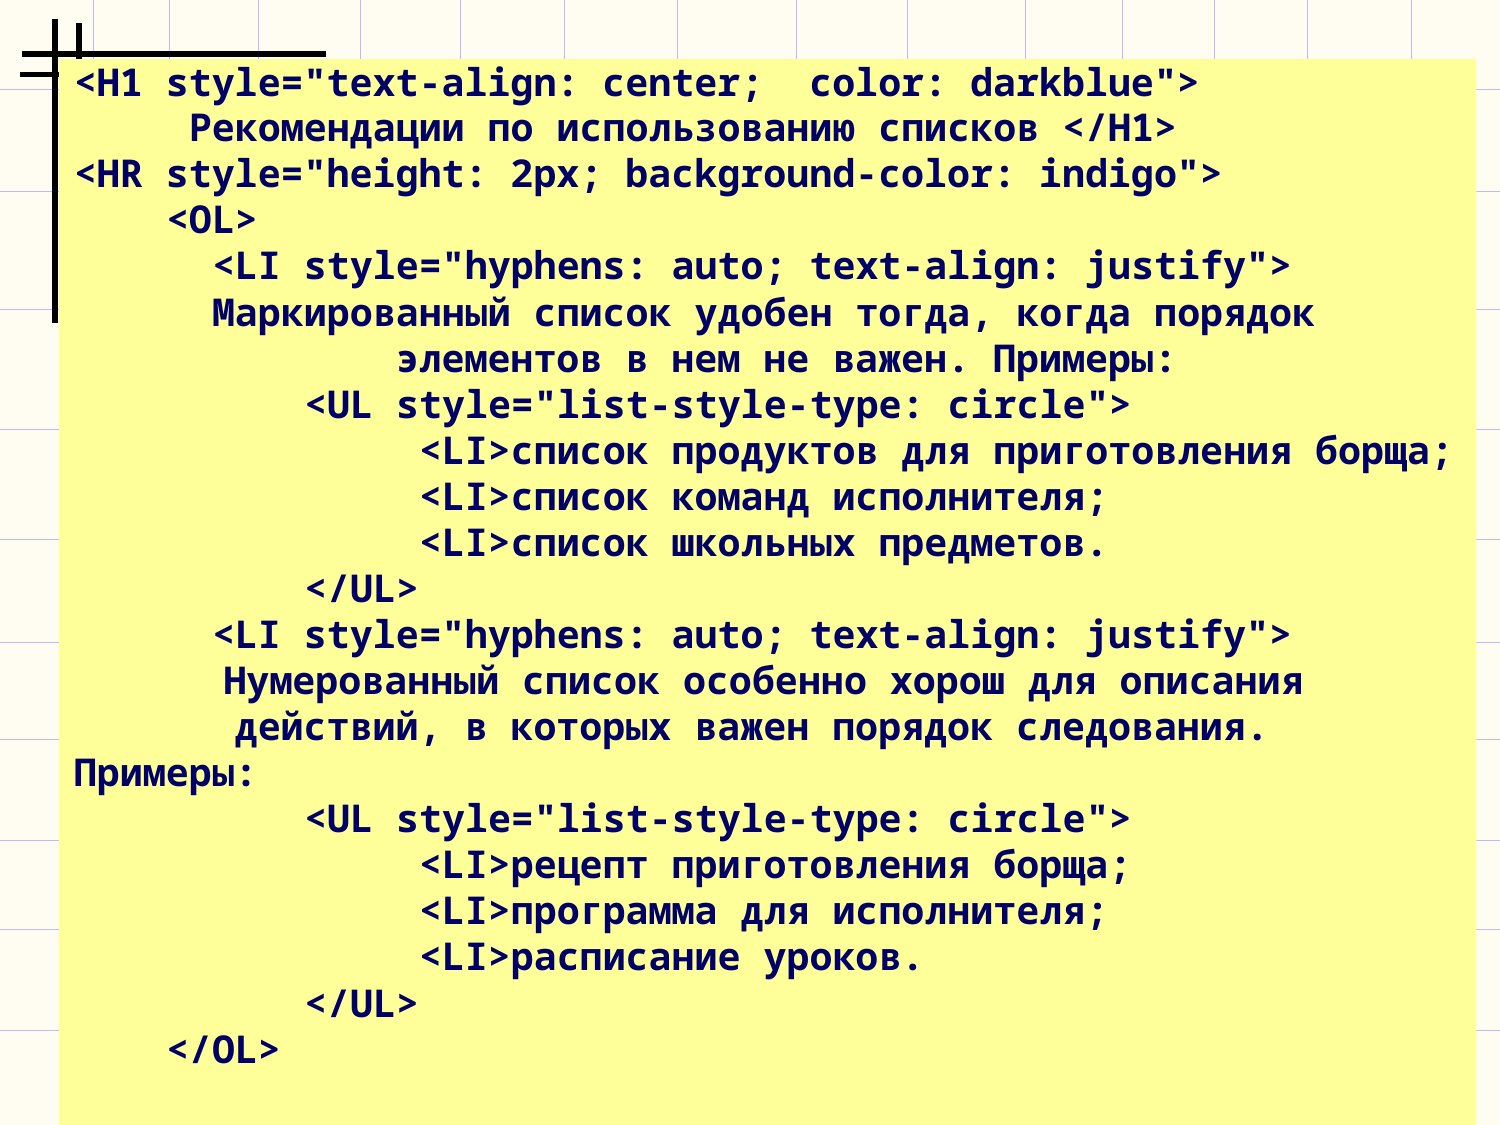

# <H1 style="text-align: center; color: darkblue">
 Рекомендации по использованию списков </H1>
<HR style="height: 2px; background-color: indigo">
 <OL>
 <LI style="hyphens: auto; text-align: justify">
 Маркированный список удобен тогда, когда порядок
 элементов в нем не важен. Примеры:
 <UL style="list-style-type: circle">
 <LI>список продуктов для приготовления борща;
 <LI>список команд исполнителя;
 <LI>список школьных предметов.
 </UL>
 <LI style="hyphens: auto; text-align: justify">
 Нумерованный список особенно хорош для описания
 действий, в которых важен порядок следования. Примеры:
 <UL style="list-style-type: circle">
 <LI>рецепт приготовления борща;
 <LI>программа для исполнителя;
 <LI>расписание уроков.
 </UL>
 </OL>